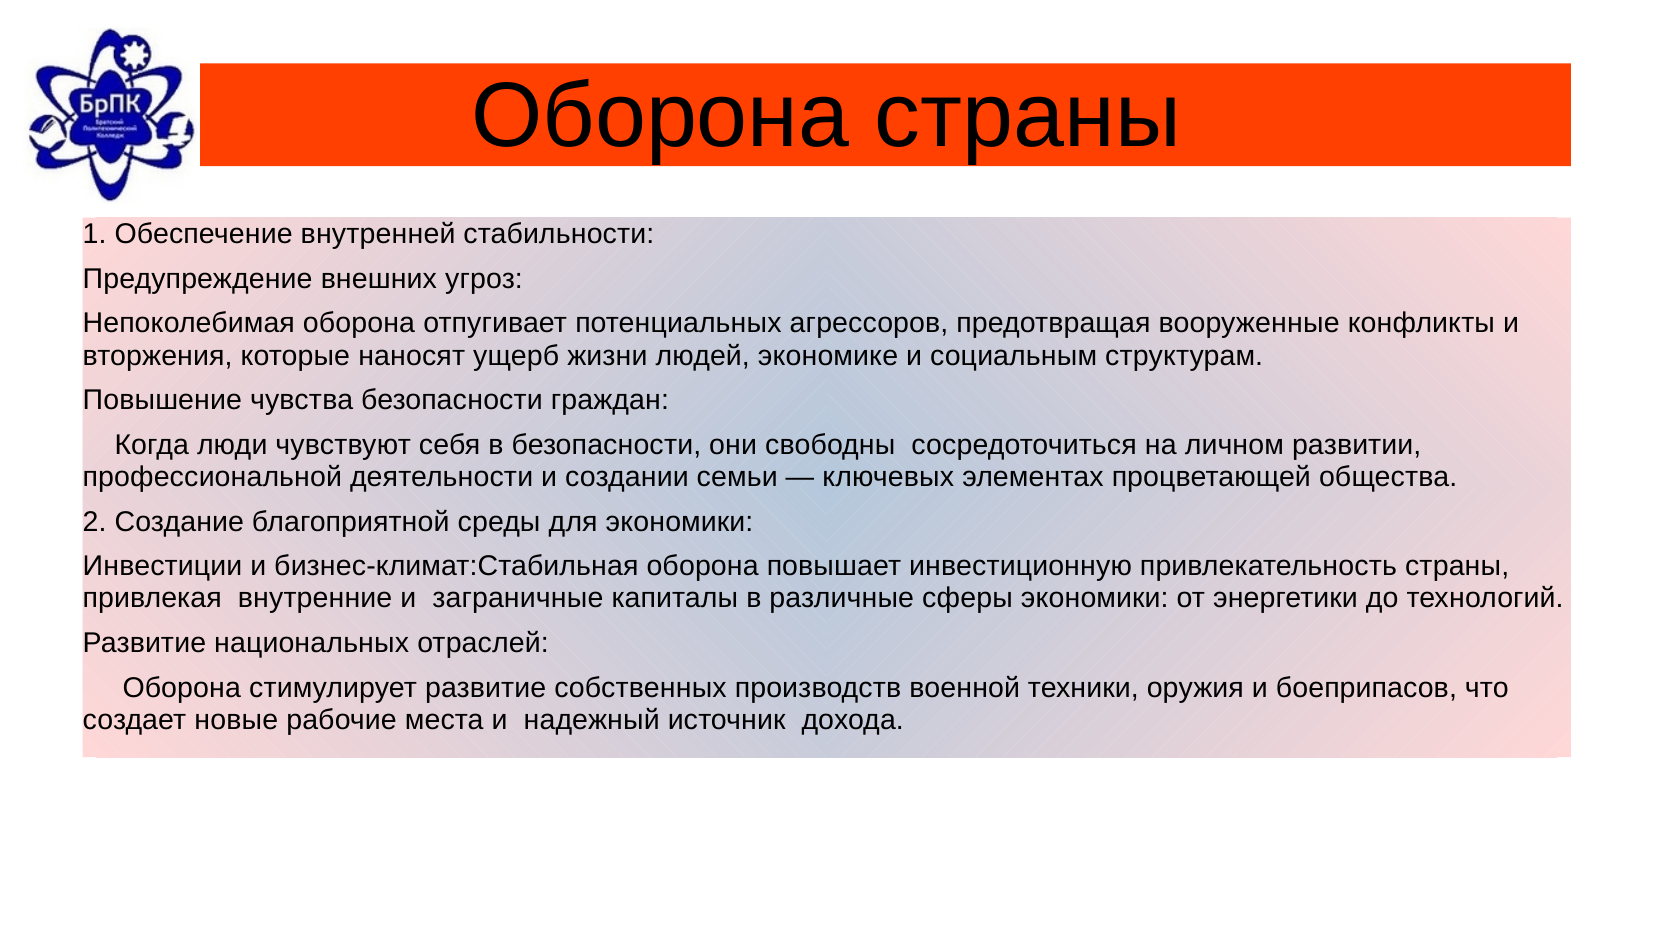

# Оборона страны
1. Обеспечение внутренней стабильности:
Предупреждение внешних угроз:
Непоколебимая оборона отпугивает потенциальных агрессоров, предотвращая вооруженные конфликты и вторжения, которые наносят ущерб жизни людей, экономике и социальным структурам.
Повышение чувства безопасности граждан:
 Когда люди чувствуют себя в безопасности, они свободны сосредоточиться на личном развитии, профессиональной деятельности и создании семьи — ключевых элементах процветающей общества.
2. Создание благоприятной среды для экономики:
Инвестиции и бизнес-климат:Стабильная оборона повышает инвестиционную привлекательность страны, привлекая внутренние и заграничные капиталы в различные сферы экономики: от энергетики до технологий.
Развитие национальных отраслей:
 Оборона стимулирует развитие собственных производств военной техники, оружия и боеприпасов, что создает новые рабочие места и надежный источник дохода.